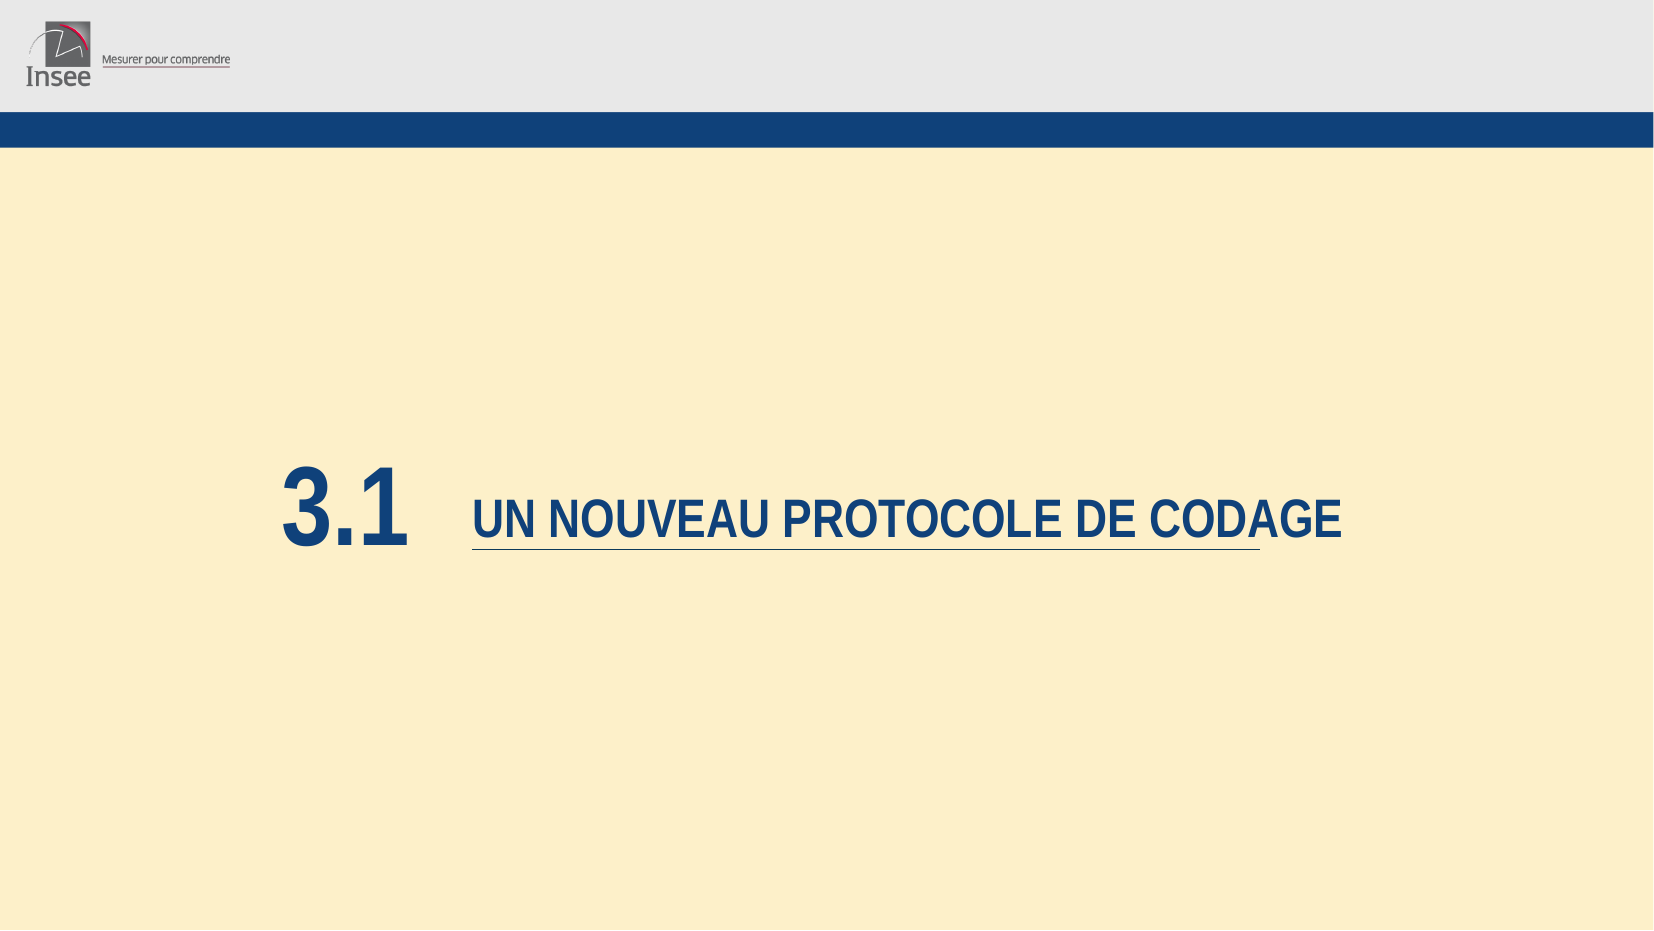

3.1
# Un nouveau protocole de codage